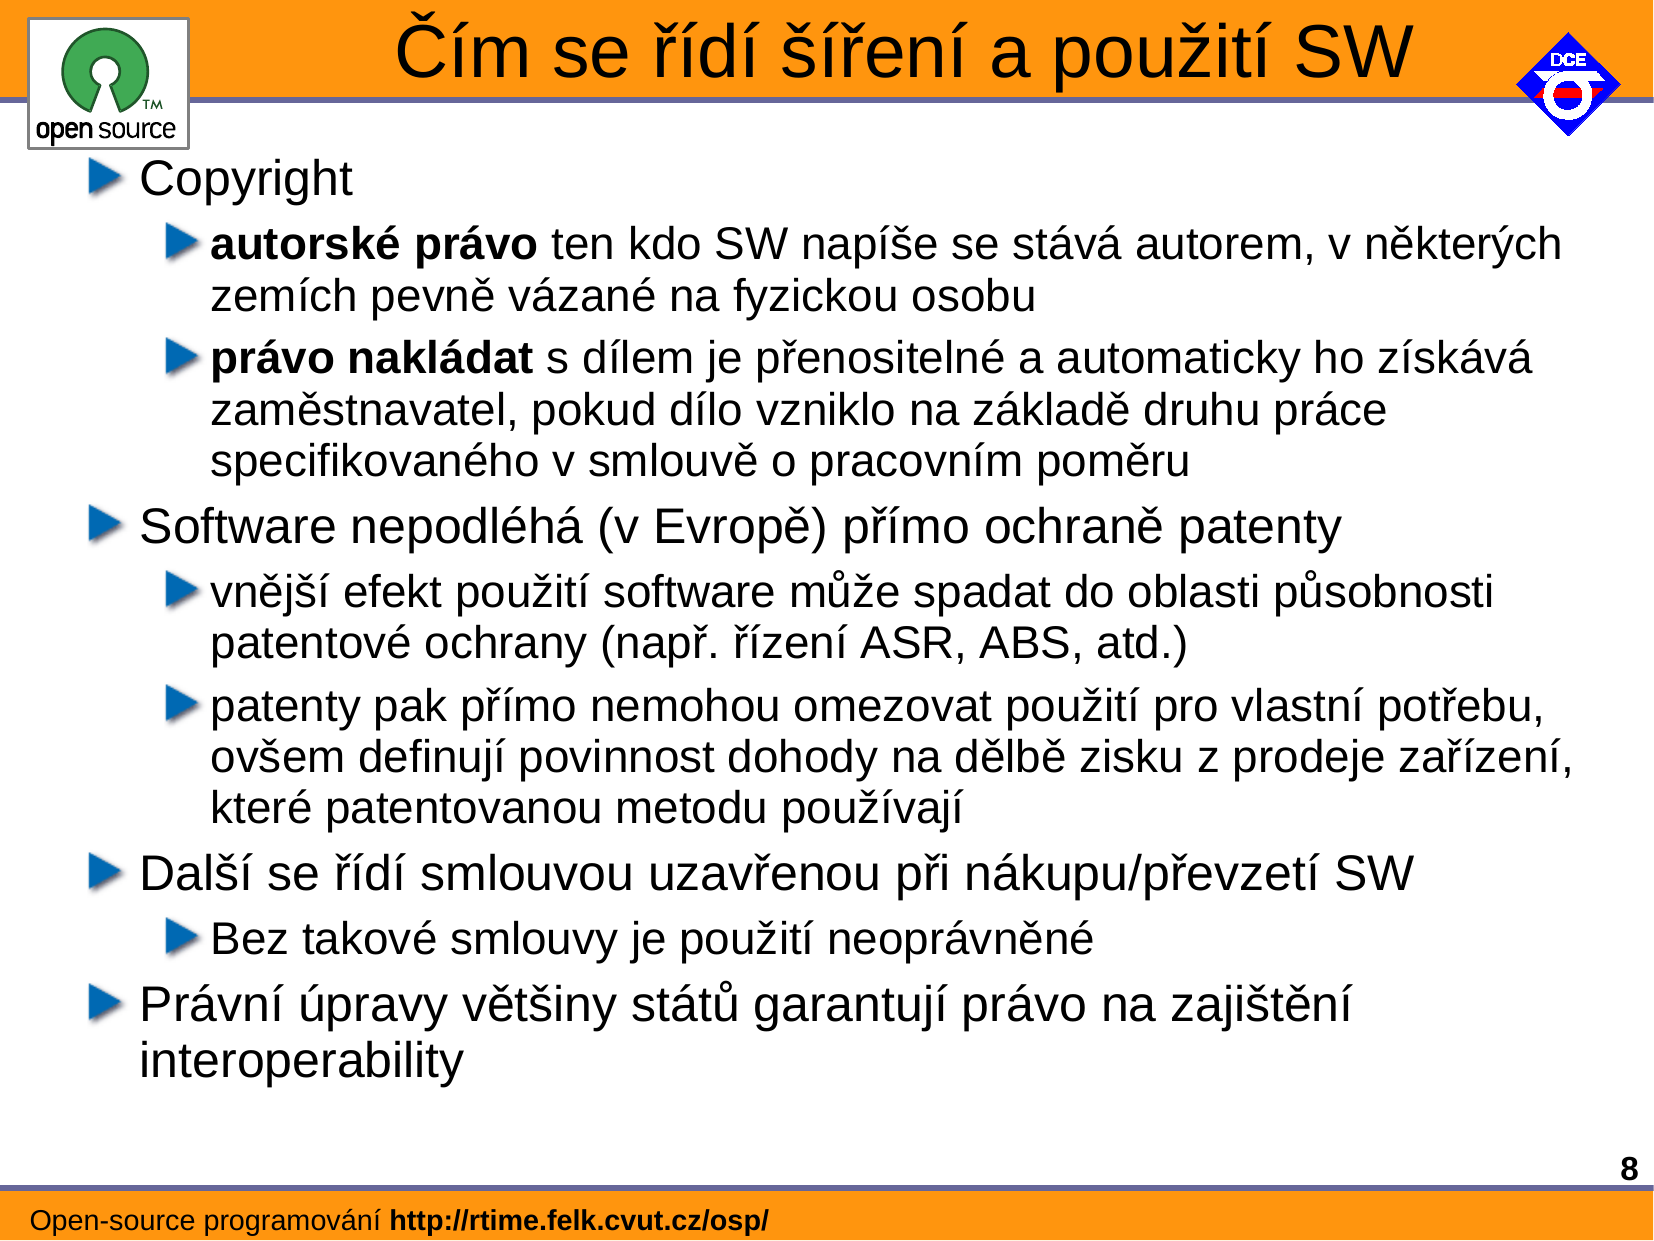

# Čím se řídí šíření a použití SW
Copyright
autorské právo ten kdo SW napíše se stává autorem, v některých zemích pevně vázané na fyzickou osobu
právo nakládat s dílem je přenositelné a automaticky ho získává zaměstnavatel, pokud dílo vzniklo na základě druhu práce specifikovaného v smlouvě o pracovním poměru
Software nepodléhá (v Evropě) přímo ochraně patenty
vnější efekt použití software může spadat do oblasti působnosti patentové ochrany (např. řízení ASR, ABS, atd.)
patenty pak přímo nemohou omezovat použití pro vlastní potřebu, ovšem definují povinnost dohody na dělbě zisku z prodeje zařízení, které patentovanou metodu používají
Další se řídí smlouvou uzavřenou při nákupu/převzetí SW
Bez takové smlouvy je použití neoprávněné
Právní úpravy většiny států garantují právo na zajištění interoperability